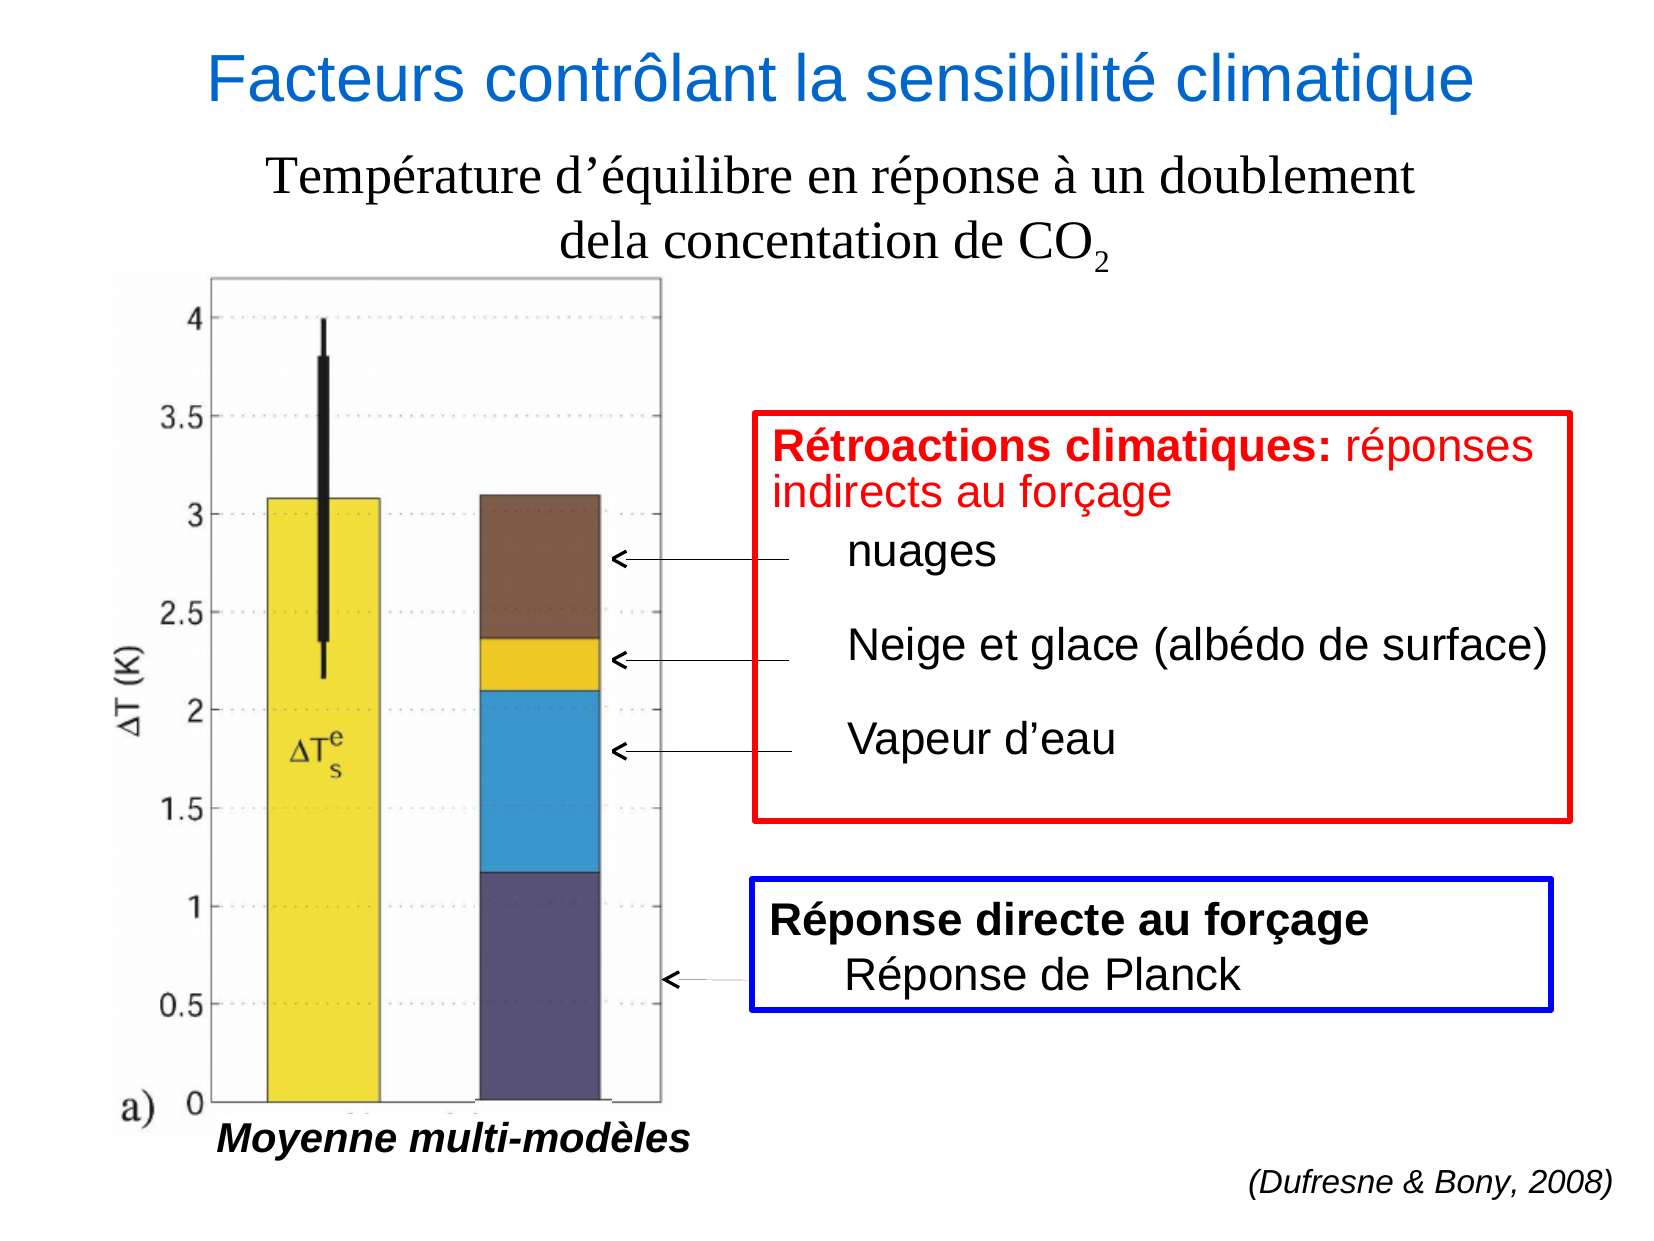

# Facteurs contrôlant la sensibilité climatique
Température d’équilibre en réponse à un doublement dela concentation de CO2
Rétroactions climatiques: réponses indirects au forçage
	nuages
	Neige et glace (albédo de surface)
	Vapeur d’eau
Réponse directe au forçage
	Réponse de Planck
Moyenne multi-modèles
(Dufresne & Bony, 2008)